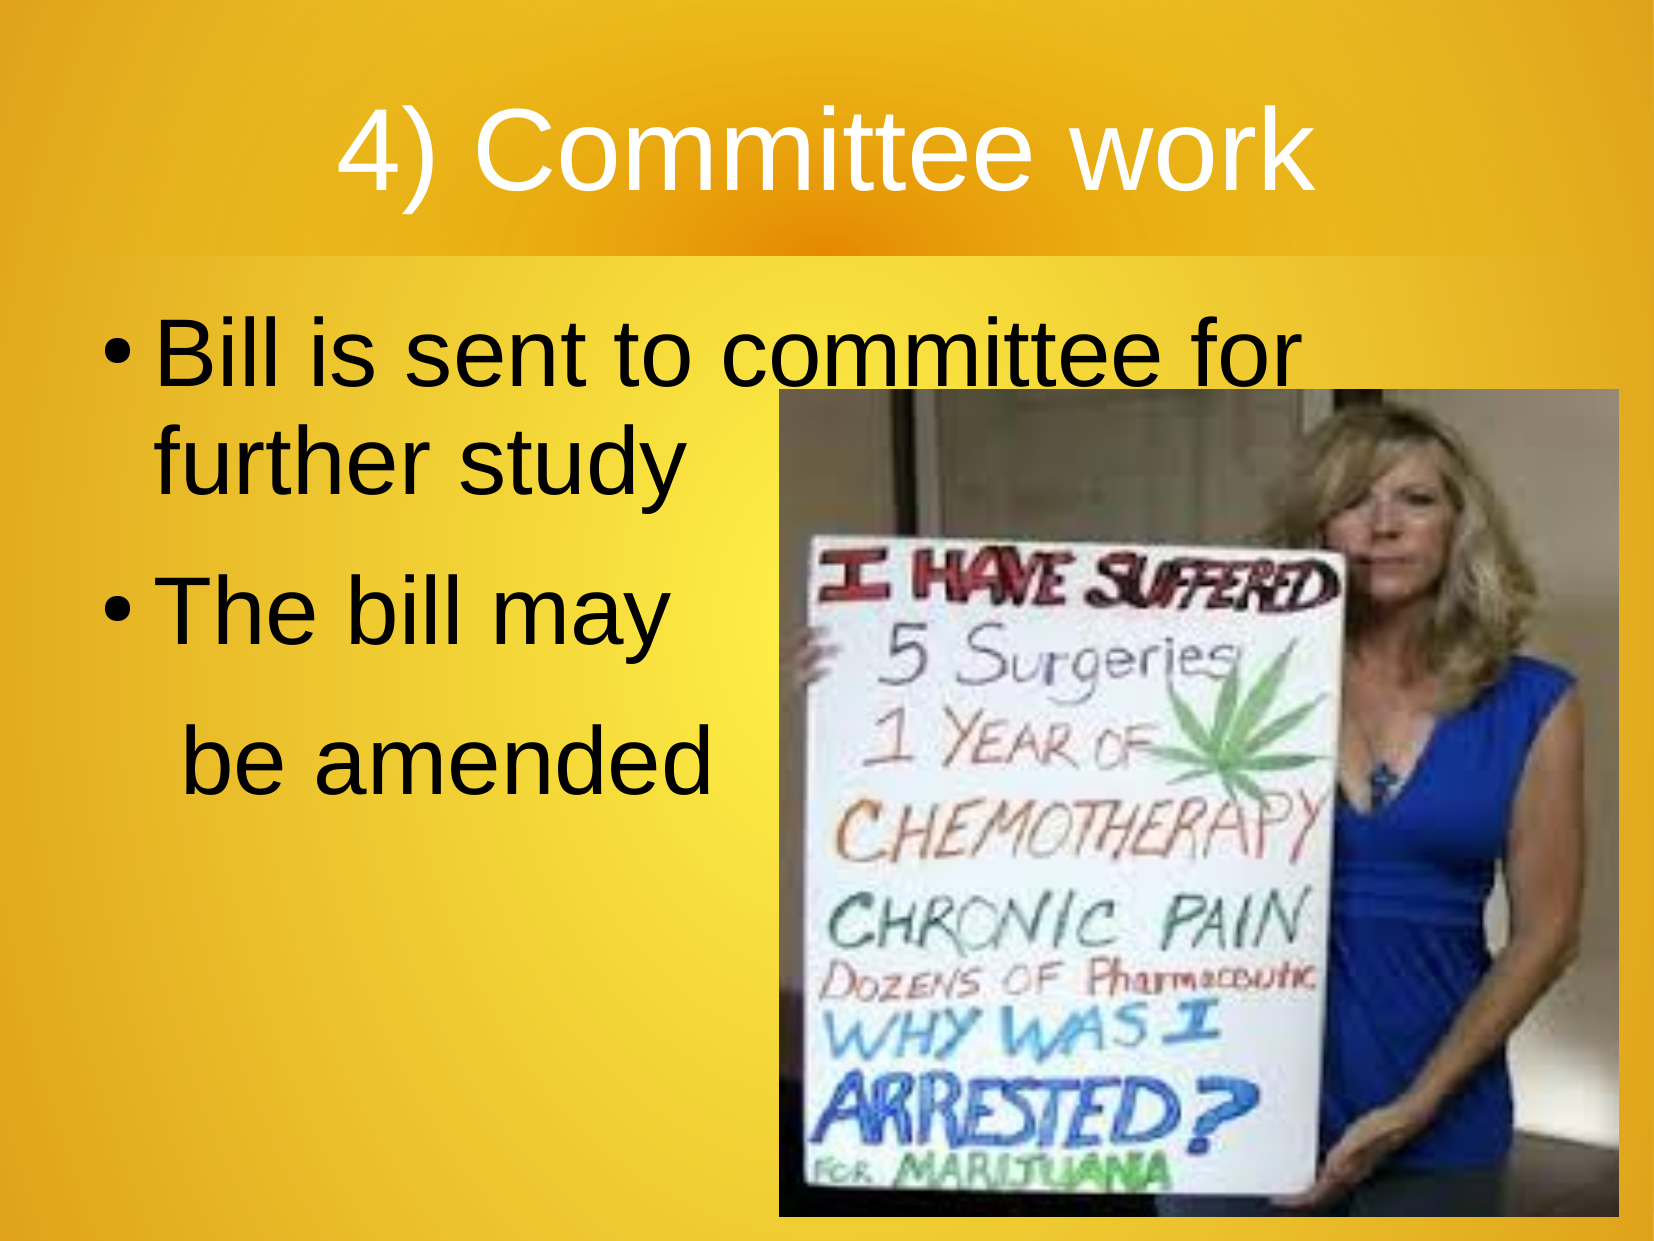

# 4) Committee work
Bill is sent to committee for further study
The bill may
 be amended